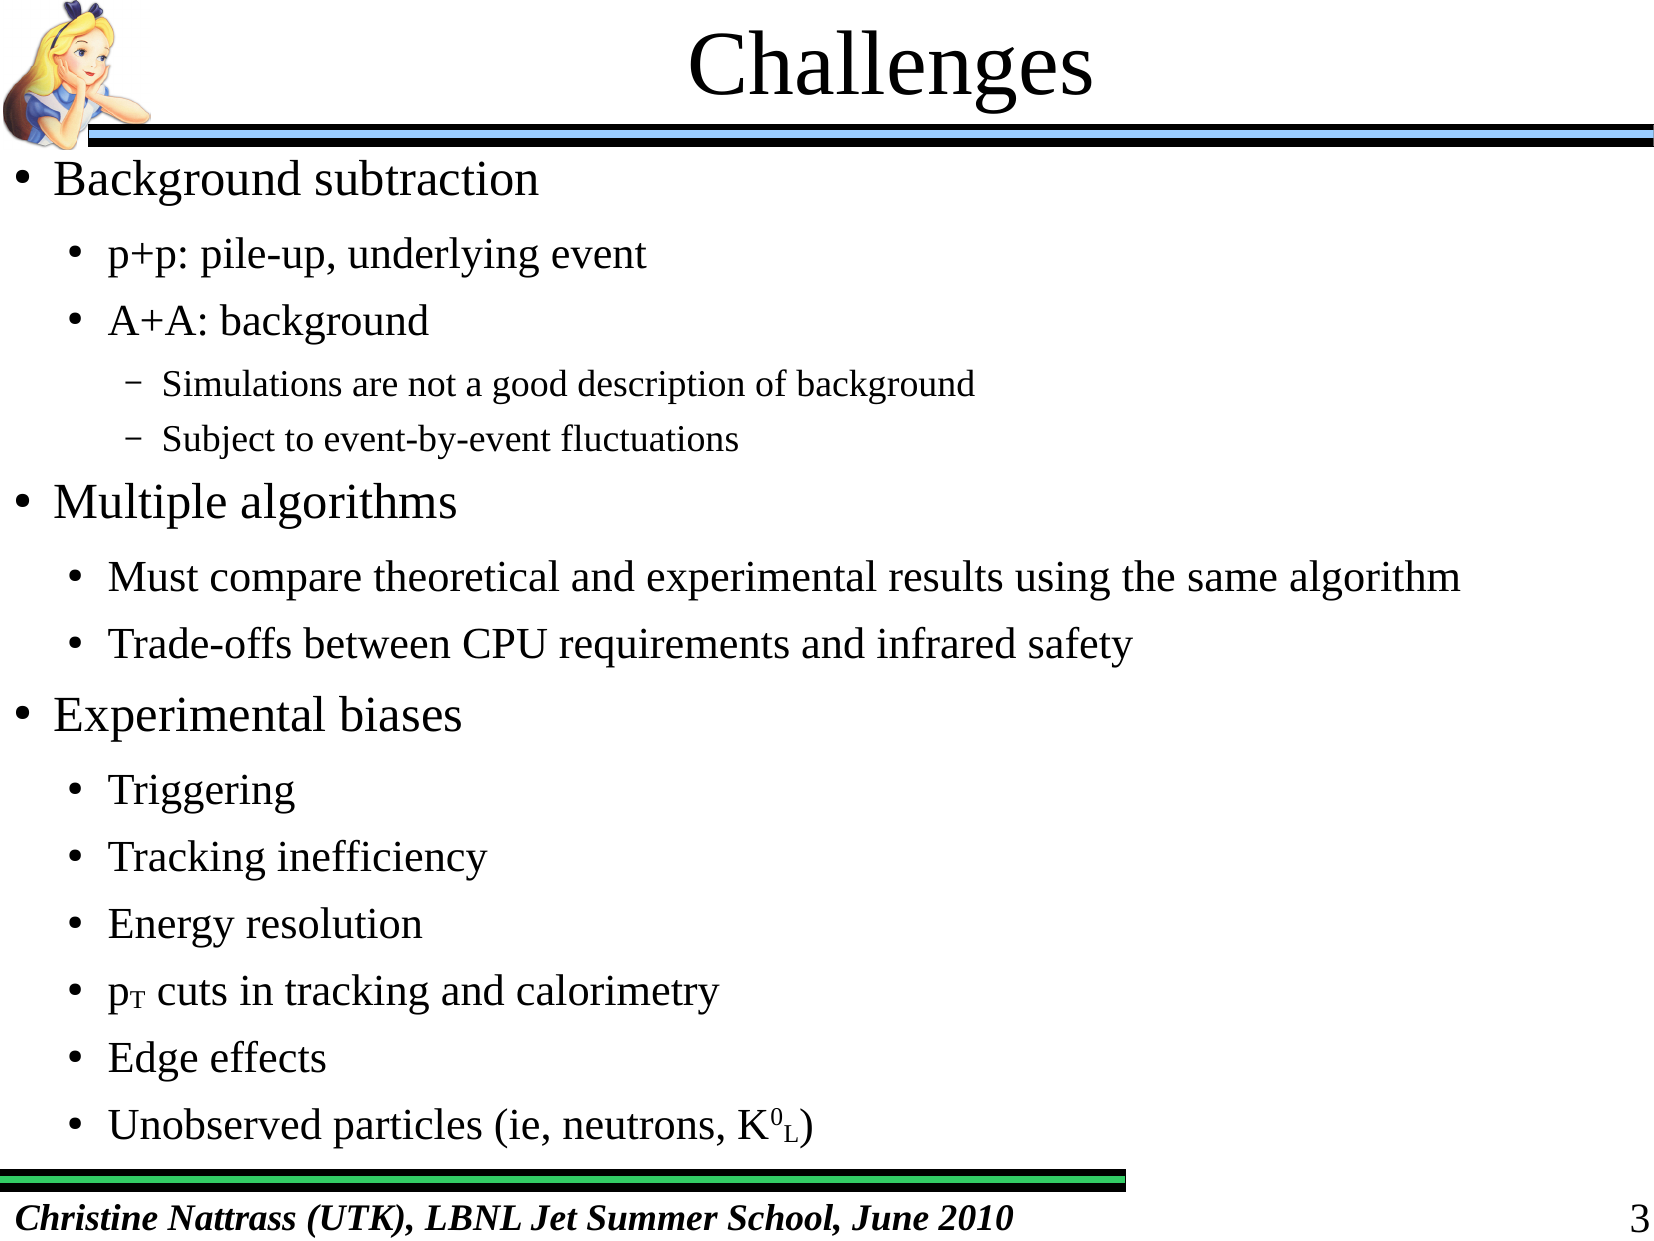

# Challenges
Background subtraction
p+p: pile-up, underlying event
A+A: background
Simulations are not a good description of background
Subject to event-by-event fluctuations
Multiple algorithms
Must compare theoretical and experimental results using the same algorithm
Trade-offs between CPU requirements and infrared safety
Experimental biases
Triggering
Tracking inefficiency
Energy resolution
pT cuts in tracking and calorimetry
Edge effects
Unobserved particles (ie, neutrons, K0L)